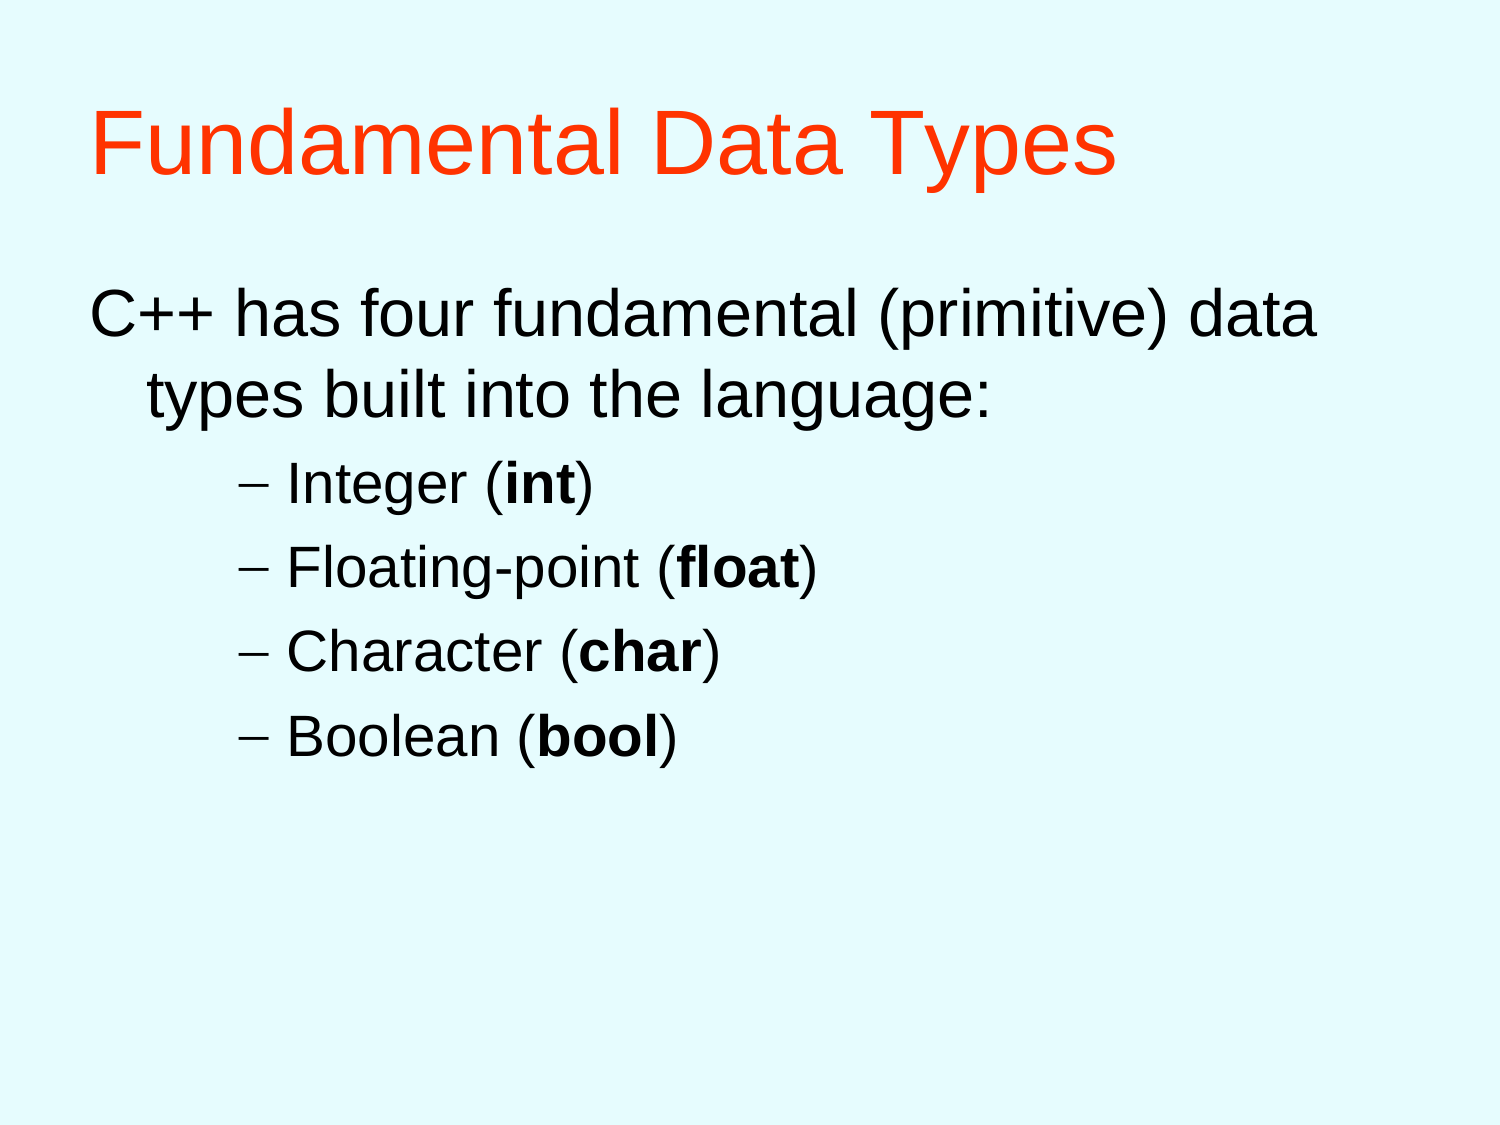

# Fundamental Data Types
C++ has four fundamental (primitive) data types built into the language:
Integer (int)
Floating-point (float)
Character (char)
Boolean (bool)